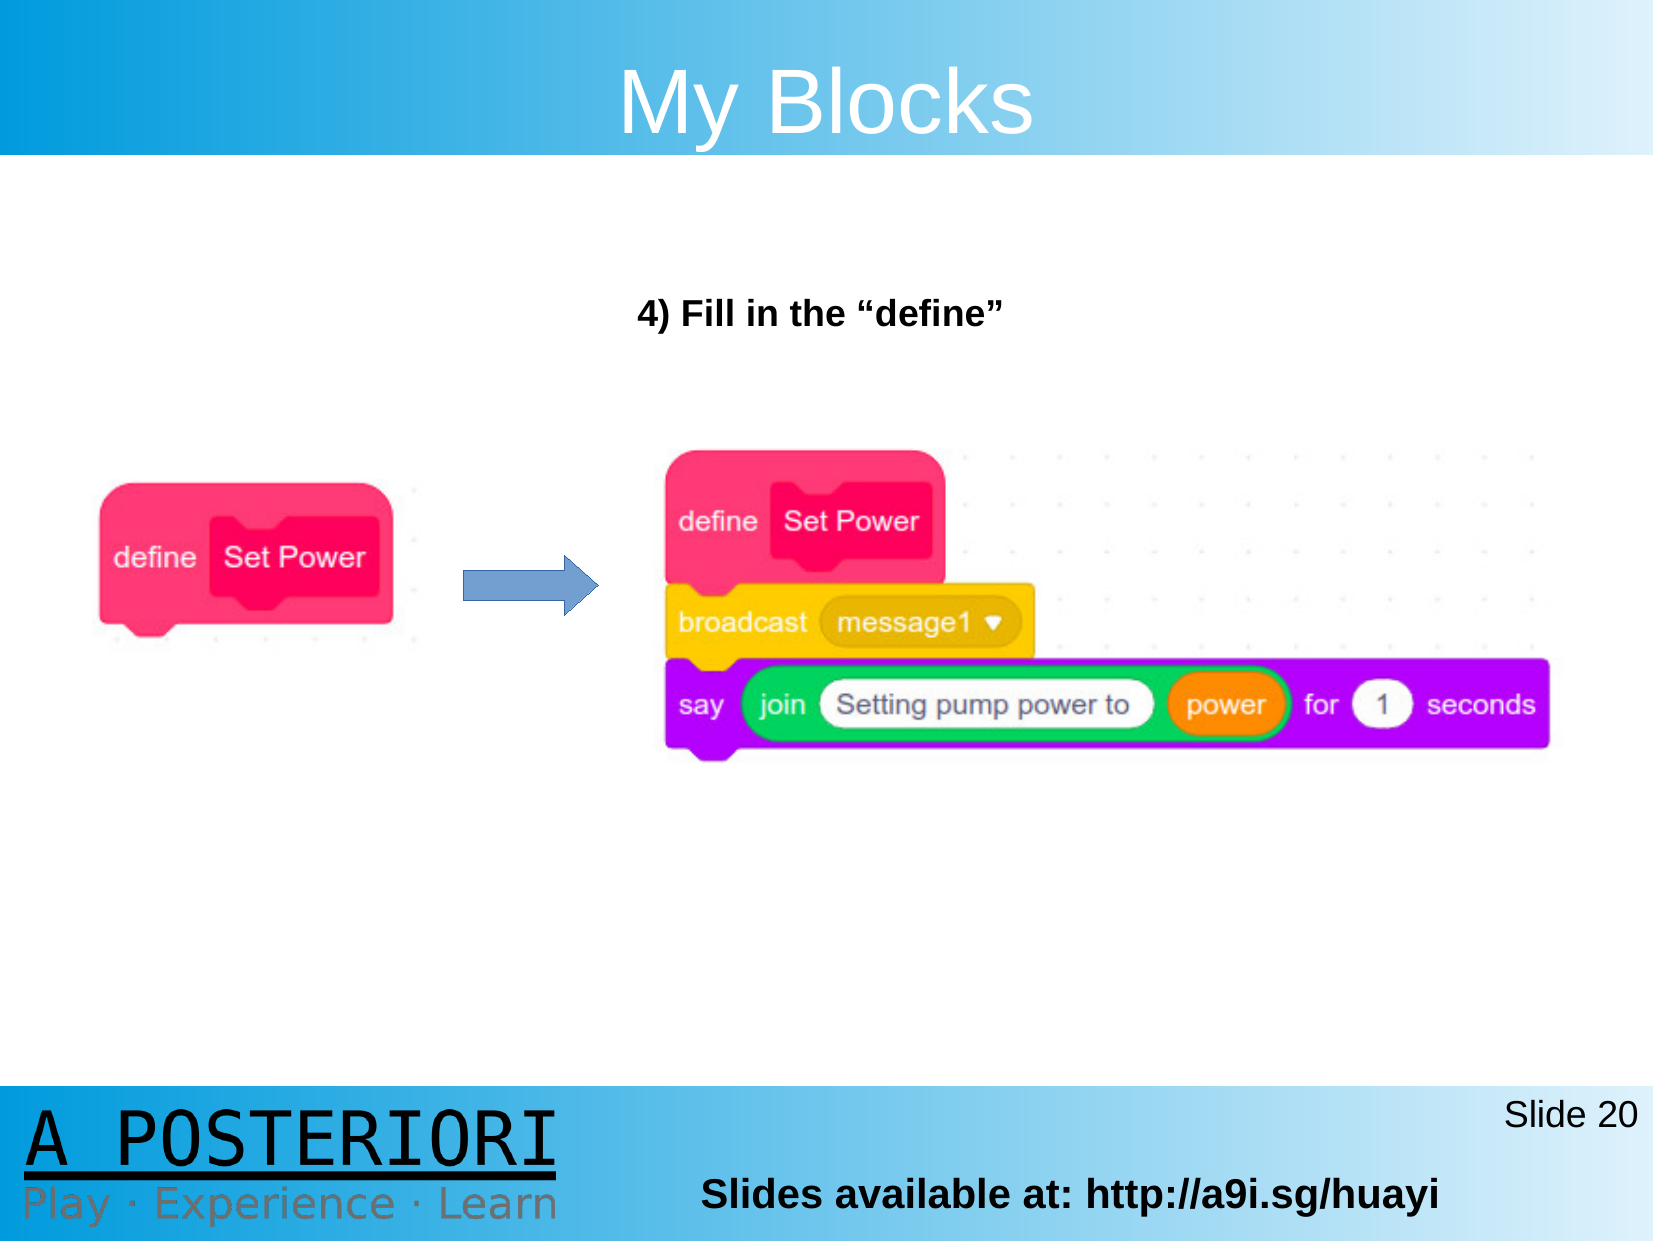

# My Blocks
4) Fill in the “define”